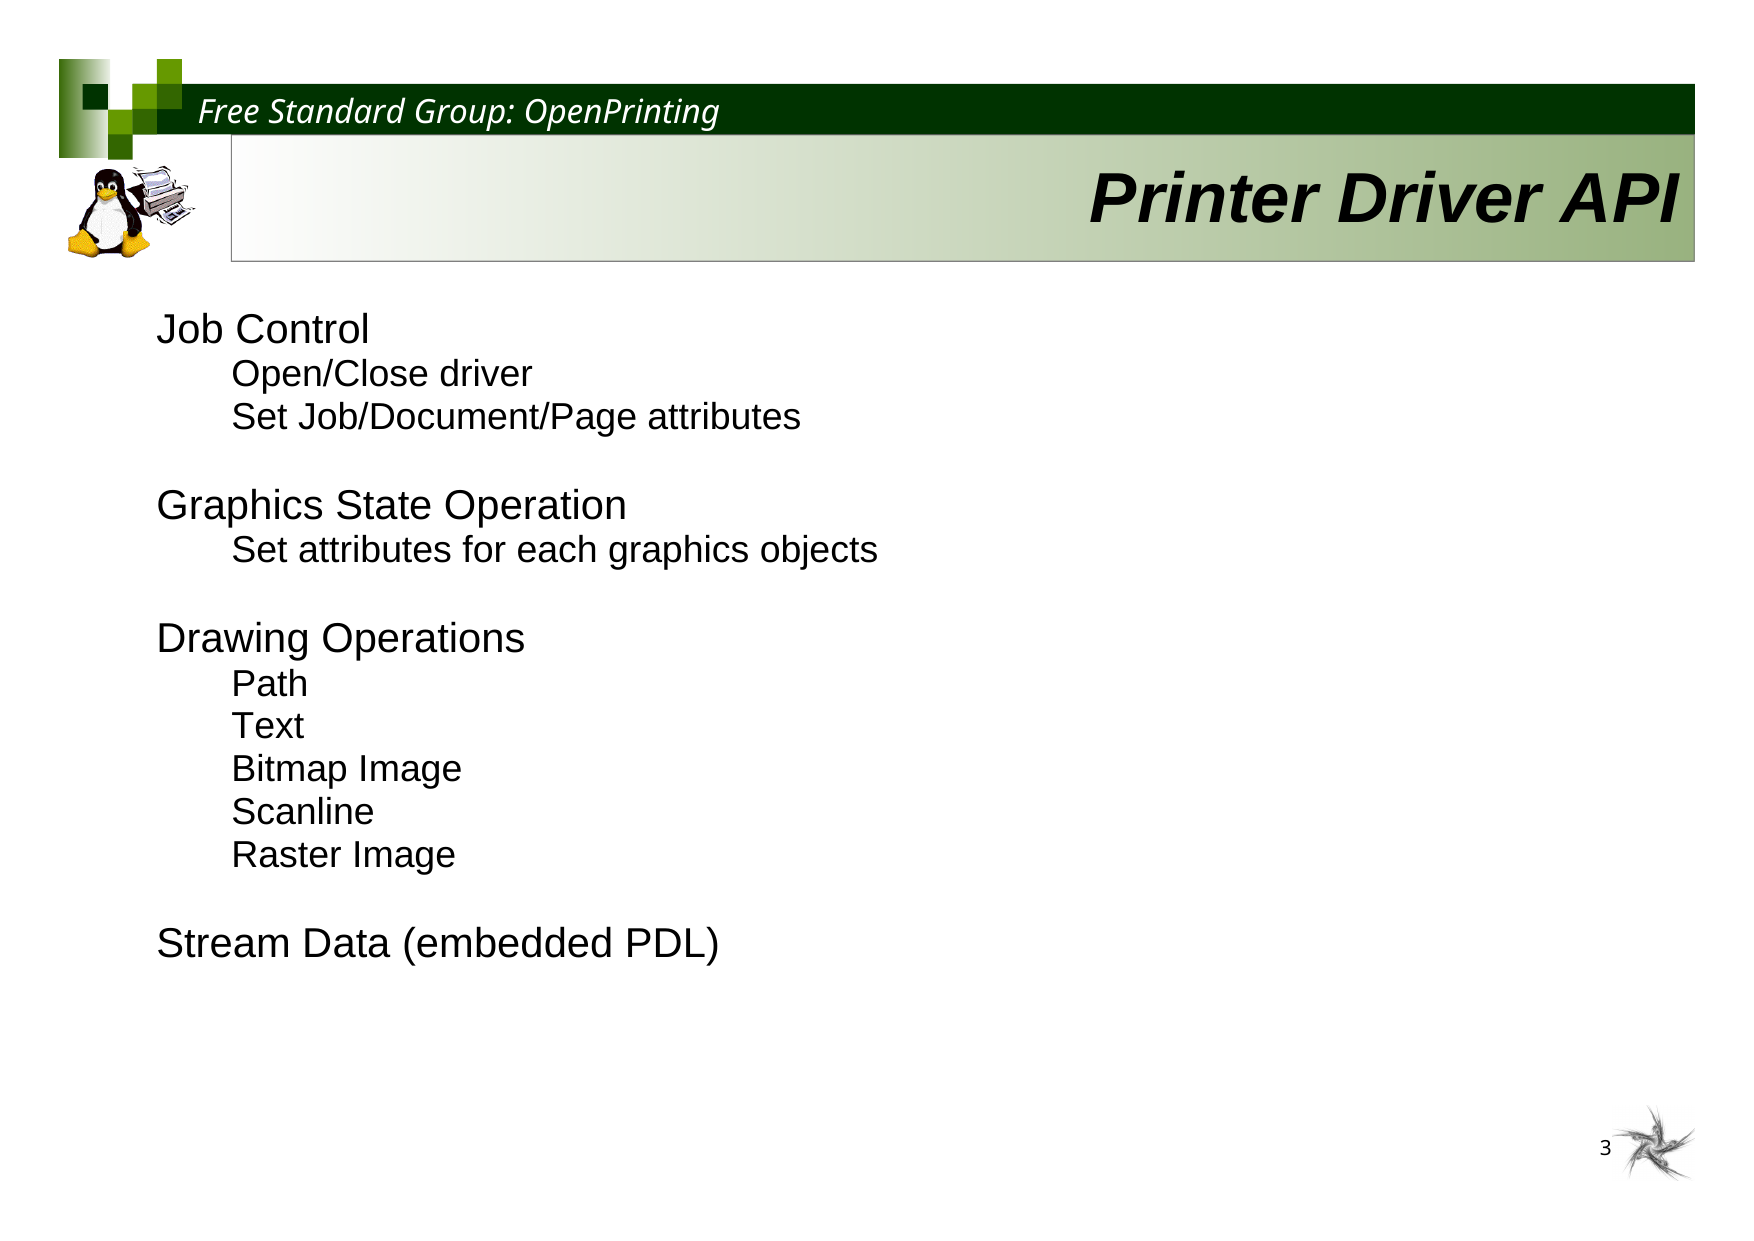

Printer Driver API
# Job Control
Open/Close driver
Set Job/Document/Page attributes
Graphics State Operation
Set attributes for each graphics objects
Drawing Operations
Path
Text
Bitmap Image
Scanline
Raster Image
Stream Data (embedded PDL)
3
17 June 2003